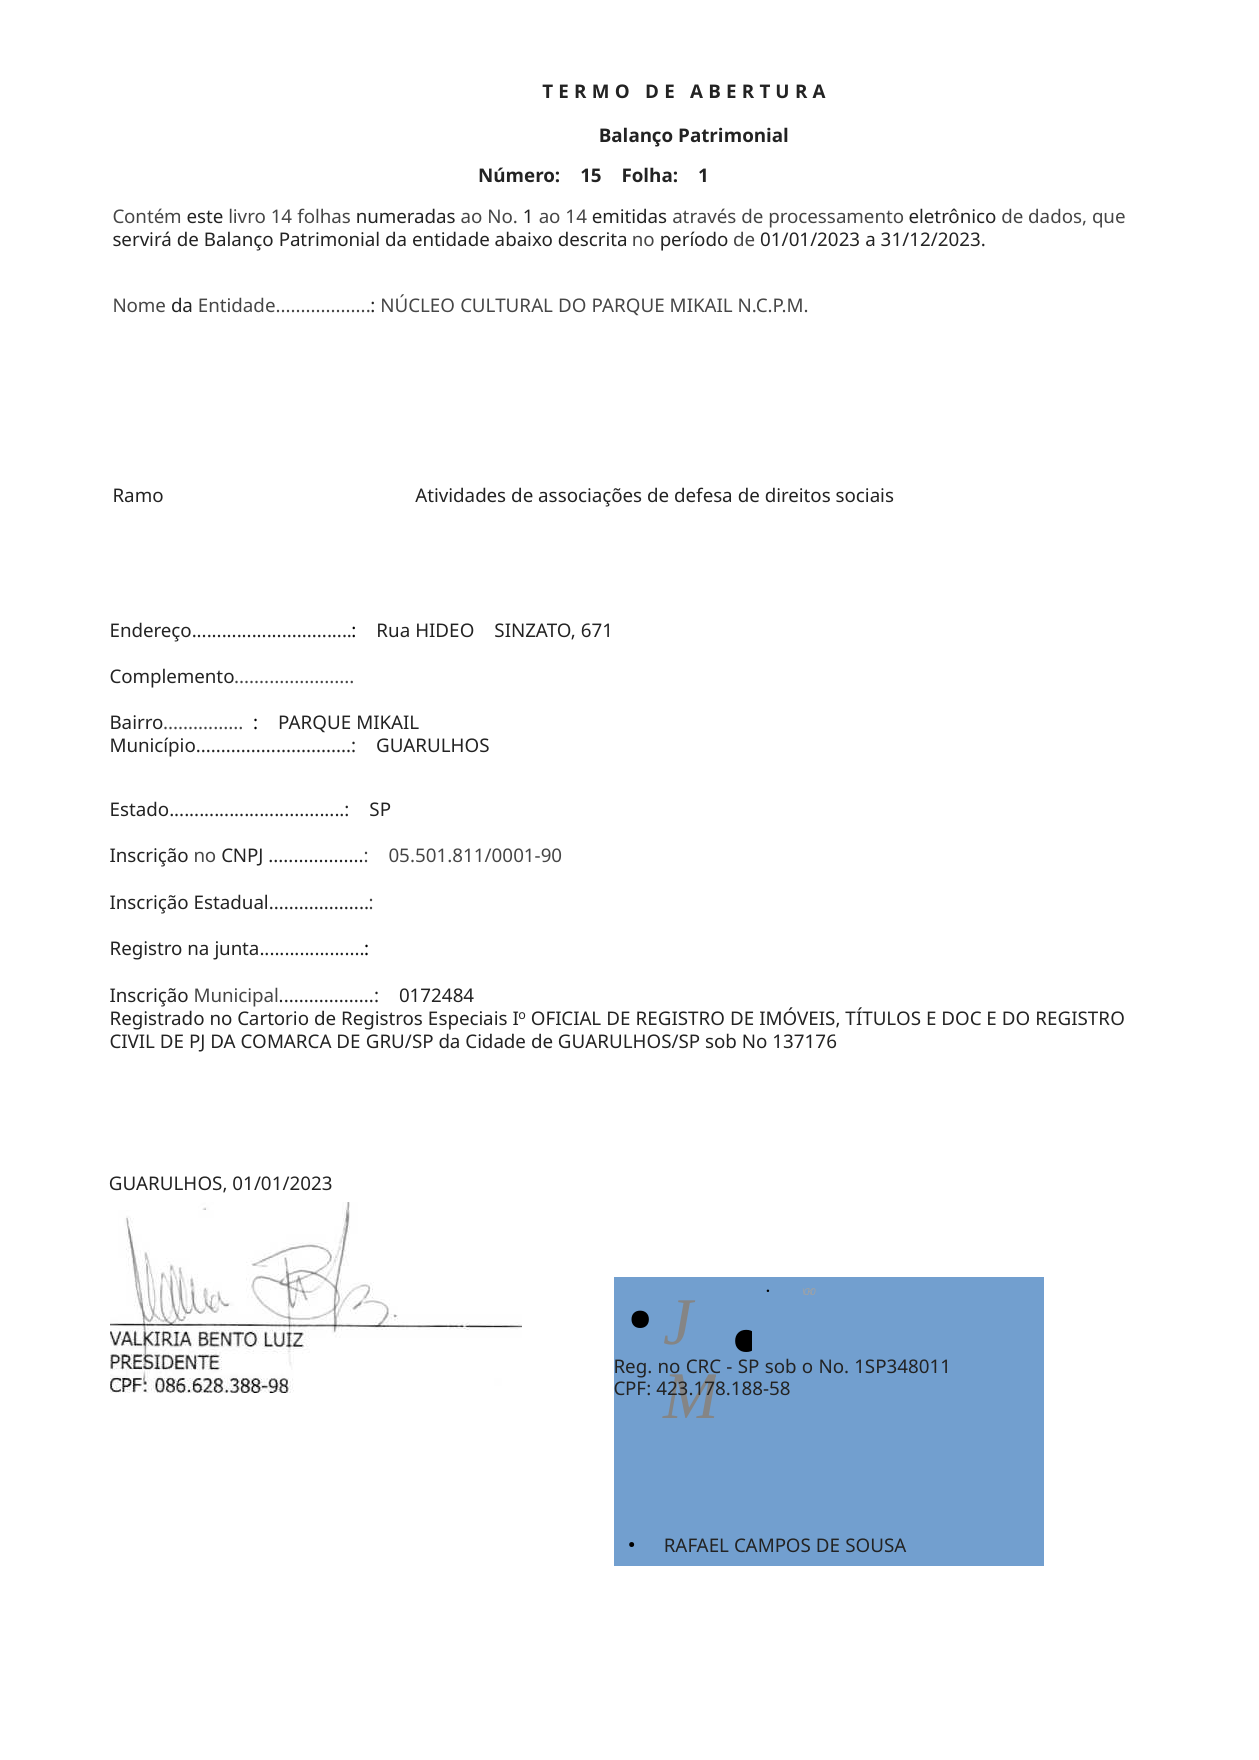

TERMO DE ABERTURA
Balanço Patrimonial
Número: 15 Folha: 1
Contém este livro 14 folhas numeradas ao No. 1 ao 14 emitidas através de processamento eletrônico de dados, que servirá de Balanço Patrimonial da entidade abaixo descrita no período de 01/01/2023 a 31/12/2023.
Nome da Entidade...................: NÚCLEO CULTURAL DO PARQUE MIKAIL N.C.P.M.
Ramo
Atividades de associações de defesa de direitos sociais
Endereço................................: Rua HIDEO SINZATO, 671
Complemento........................
Bairro................ : PARQUE MIKAIL
Município...............................: GUARULHOS
Estado...................................: SP
Inscrição no CNPJ ...................: 05.501.811/0001-90
Inscrição Estadual....................:
Registro na junta.....................:
Inscrição Municipal...................: 0172484
Registrado no Cartorio de Registros Especiais Io OFICIAL DE REGISTRO DE IMÓVEIS, TÍTULOS E DOC E DO REGISTRO CIVIL DE PJ DA COMARCA DE GRU/SP da Cidade de GUARULHOS/SP sob No 137176
GUARULHOS, 01/01/2023
| JM | 1, | \ CK 0 |
| --- | --- | --- |
| RAFAEL CAMPOS DE SOUSA | | |
Reg. no CRC - SP sob o No. 1SP348011 CPF: 423.178.188-58